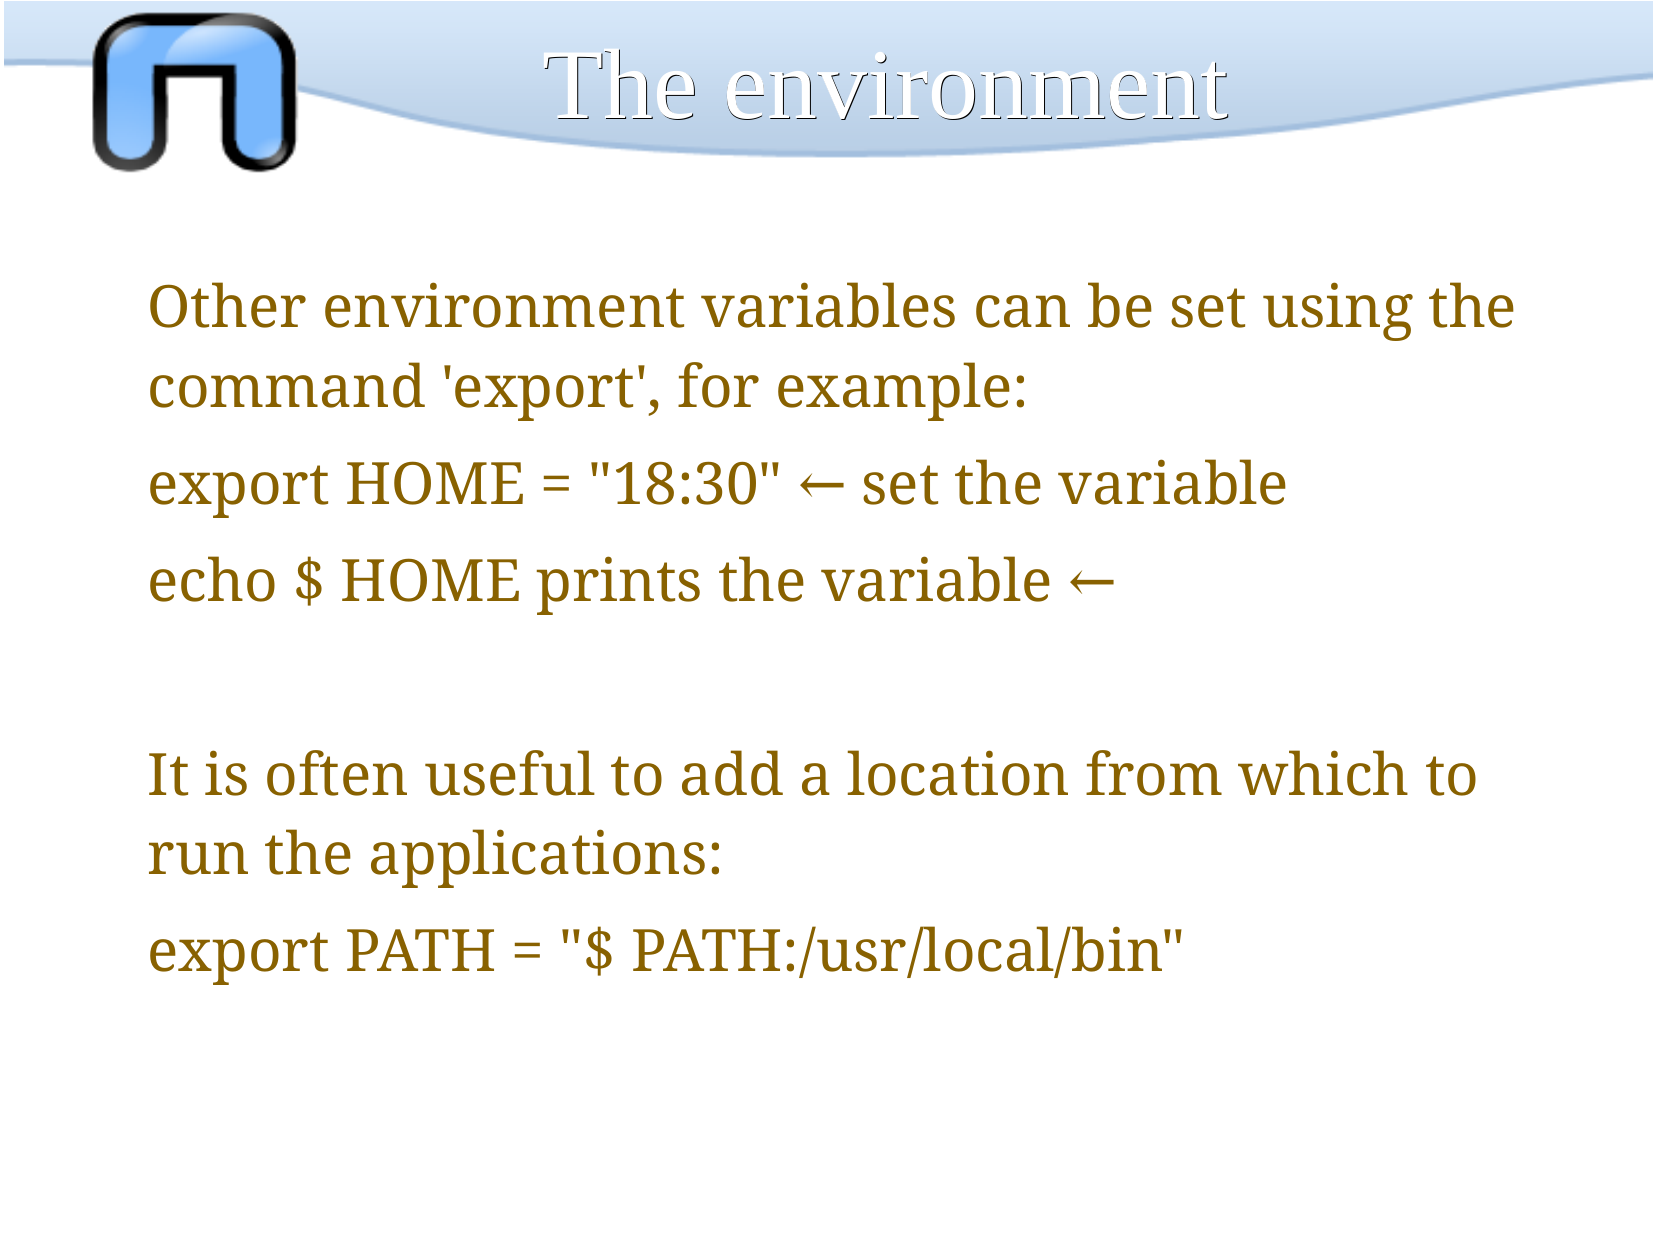

The environment
# Other environment variables can be set using the command 'export', for example:
export HOME = "18:30" ← set the variable
echo $ HOME prints the variable ←
It is often useful to add a location from which to run the applications:
export PATH = "$ PATH:/usr/local/bin"